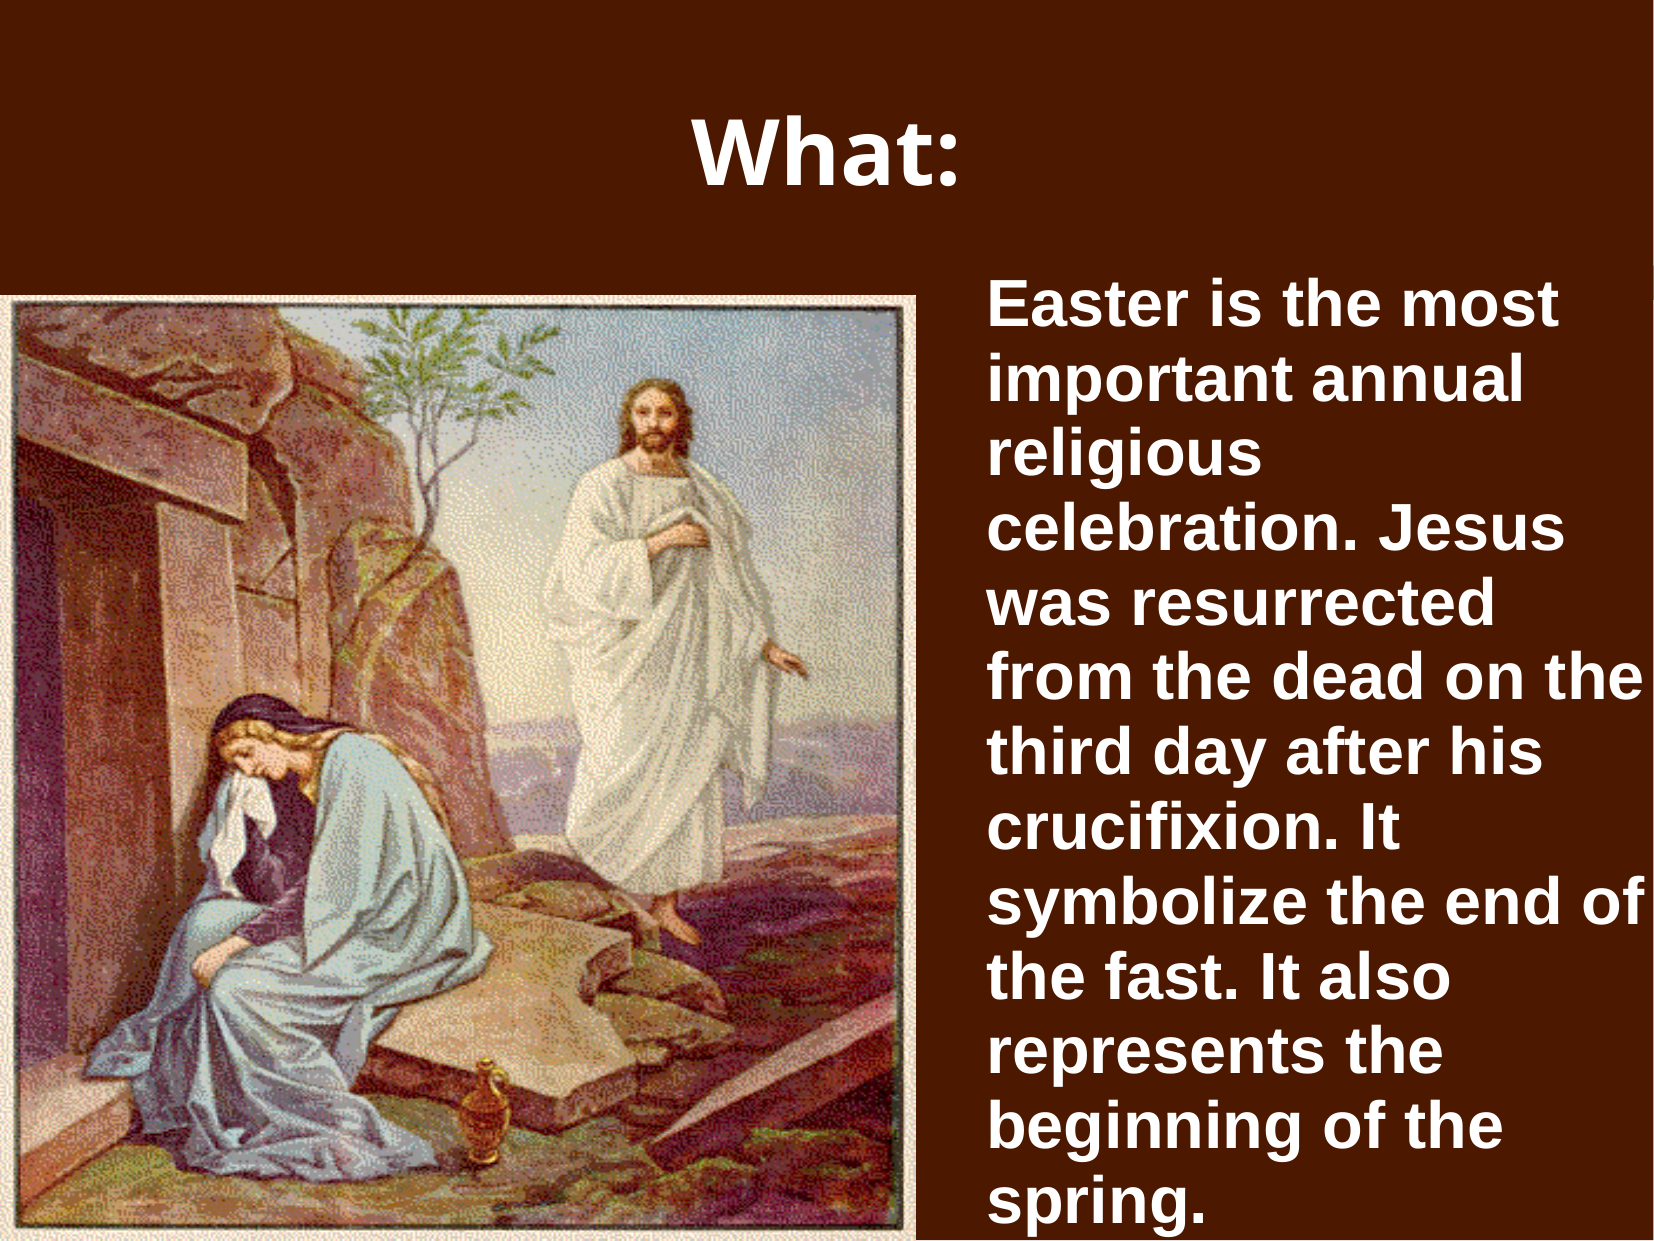

# What:
Easter is the most important annual religious celebration. Jesus was resurrected from the dead on the third day after his crucifixion. It symbolize the end of the fast. It also represents the beginning of the spring.